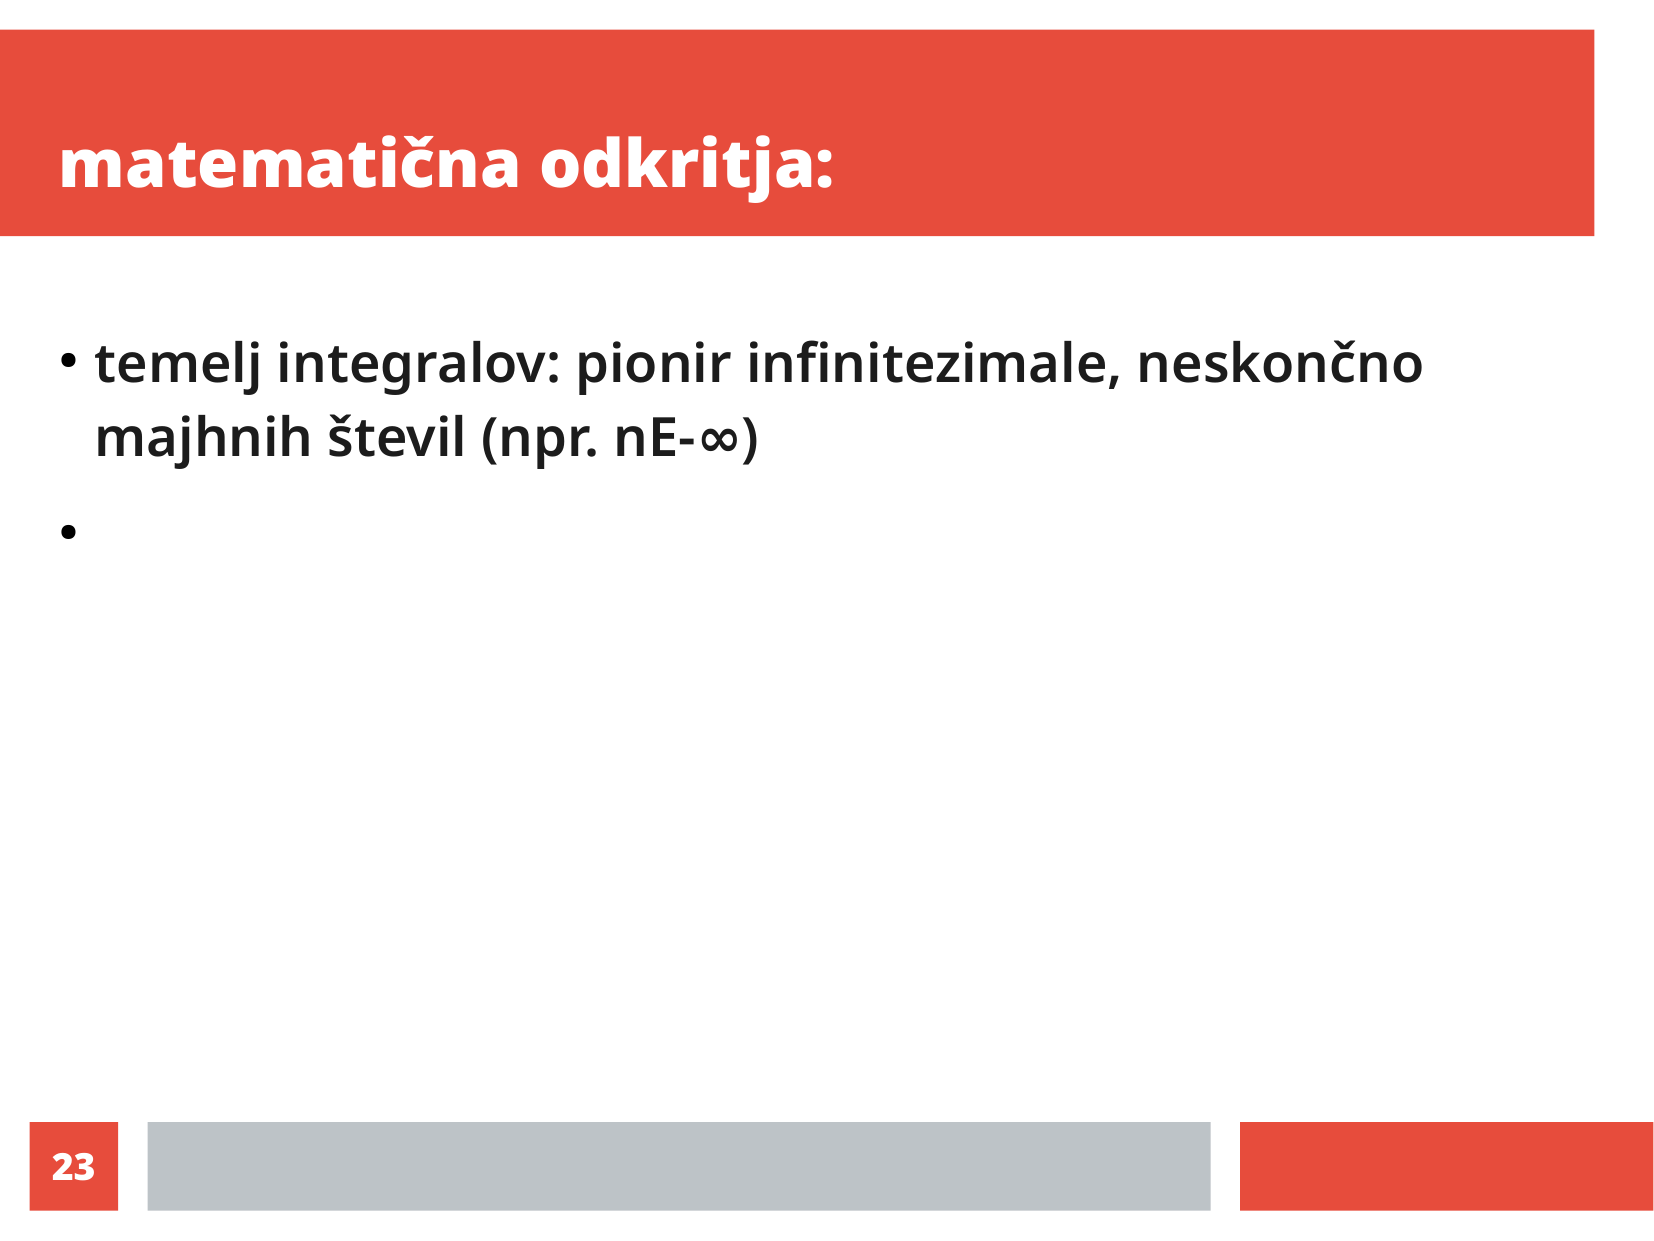

# matematična odkritja:
temelj integralov: pionir infinitezimale, neskončno majhnih števil (npr. nE-∞)
23